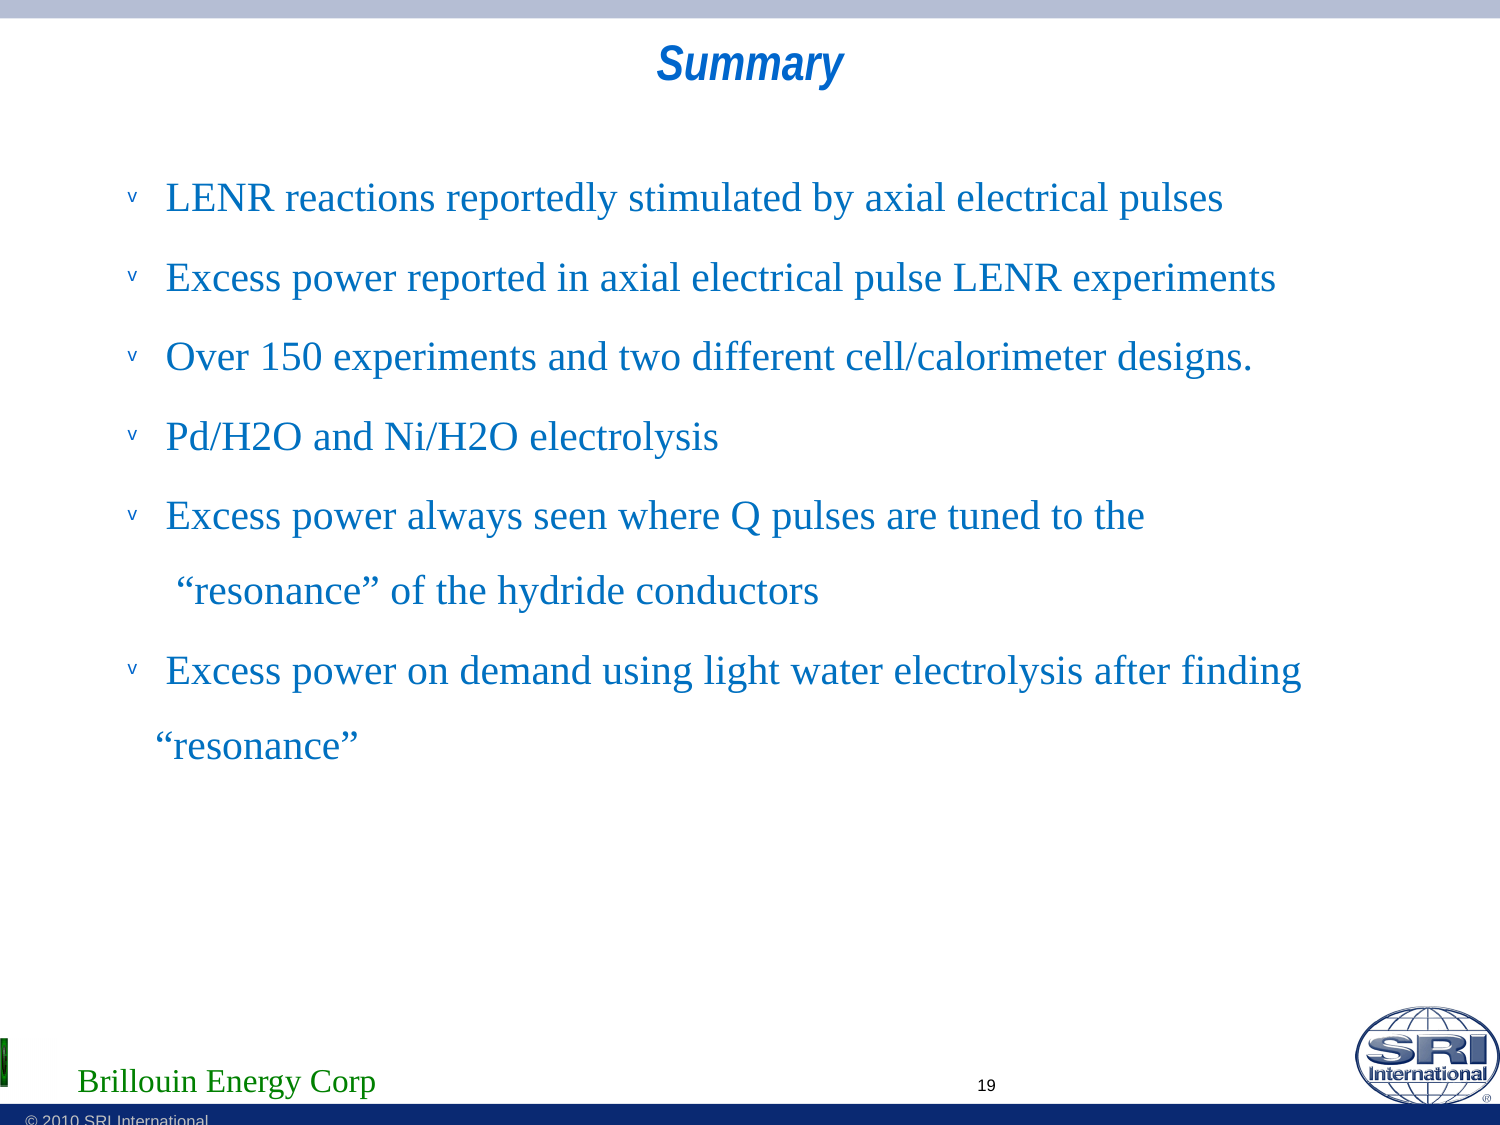

# Summary
 LENR reactions reportedly stimulated by axial electrical pulses
 Excess power reported in axial electrical pulse LENR experiments
 Over 150 experiments and two different cell/calorimeter designs.
 Pd/H2O and Ni/H2O electrolysis
 Excess power always seen where Q pulses are tuned to the
 “resonance” of the hydride conductors
 Excess power on demand using light water electrolysis after finding “resonance”